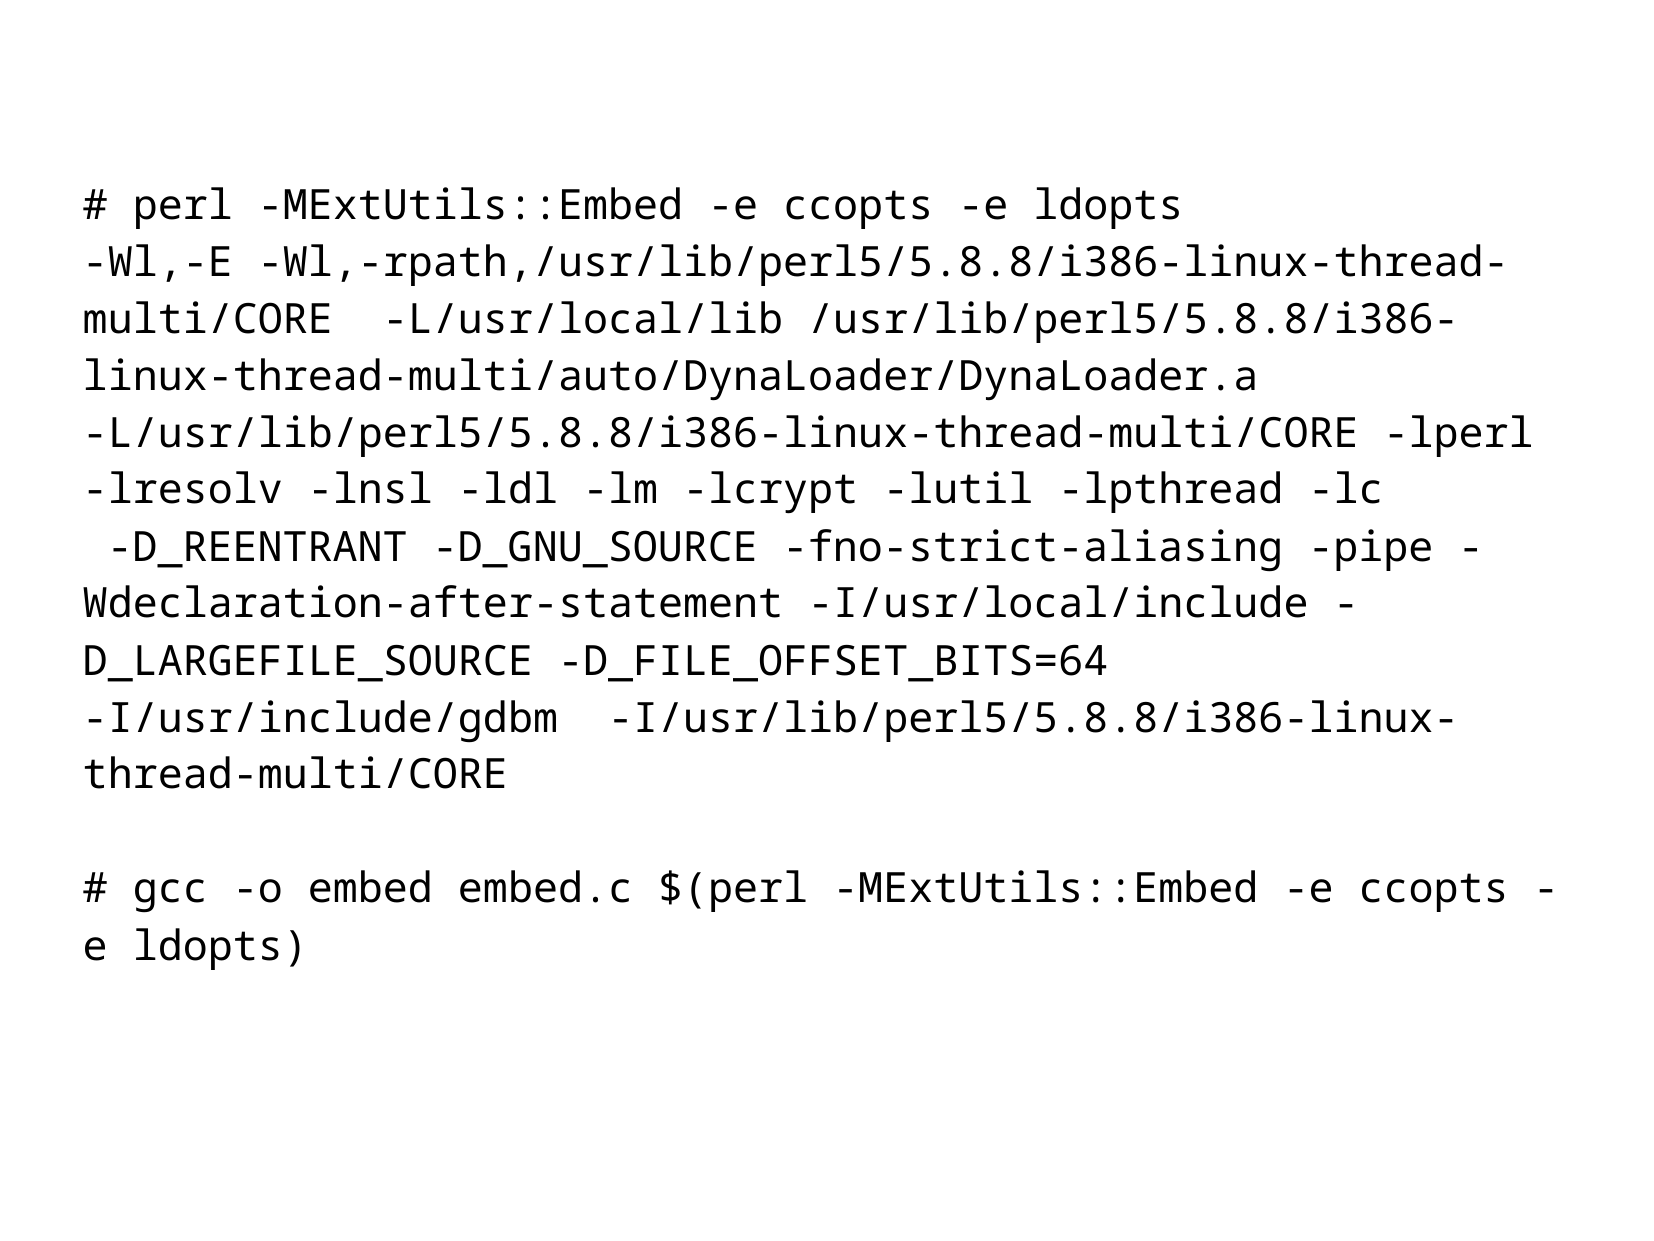

# # perl -MExtUtils::Embed -e ccopts -e ldopts
-Wl,-E -Wl,-rpath,/usr/lib/perl5/5.8.8/i386-linux-thread-multi/CORE -L/usr/local/lib /usr/lib/perl5/5.8.8/i386-linux-thread-multi/auto/DynaLoader/DynaLoader.a -L/usr/lib/perl5/5.8.8/i386-linux-thread-multi/CORE -lperl -lresolv -lnsl -ldl -lm -lcrypt -lutil -lpthread -lc
 -D_REENTRANT -D_GNU_SOURCE -fno-strict-aliasing -pipe -Wdeclaration-after-statement -I/usr/local/include -D_LARGEFILE_SOURCE -D_FILE_OFFSET_BITS=64 -I/usr/include/gdbm -I/usr/lib/perl5/5.8.8/i386-linux-thread-multi/CORE
# gcc -o embed embed.c $(perl -MExtUtils::Embed -e ccopts -e ldopts)